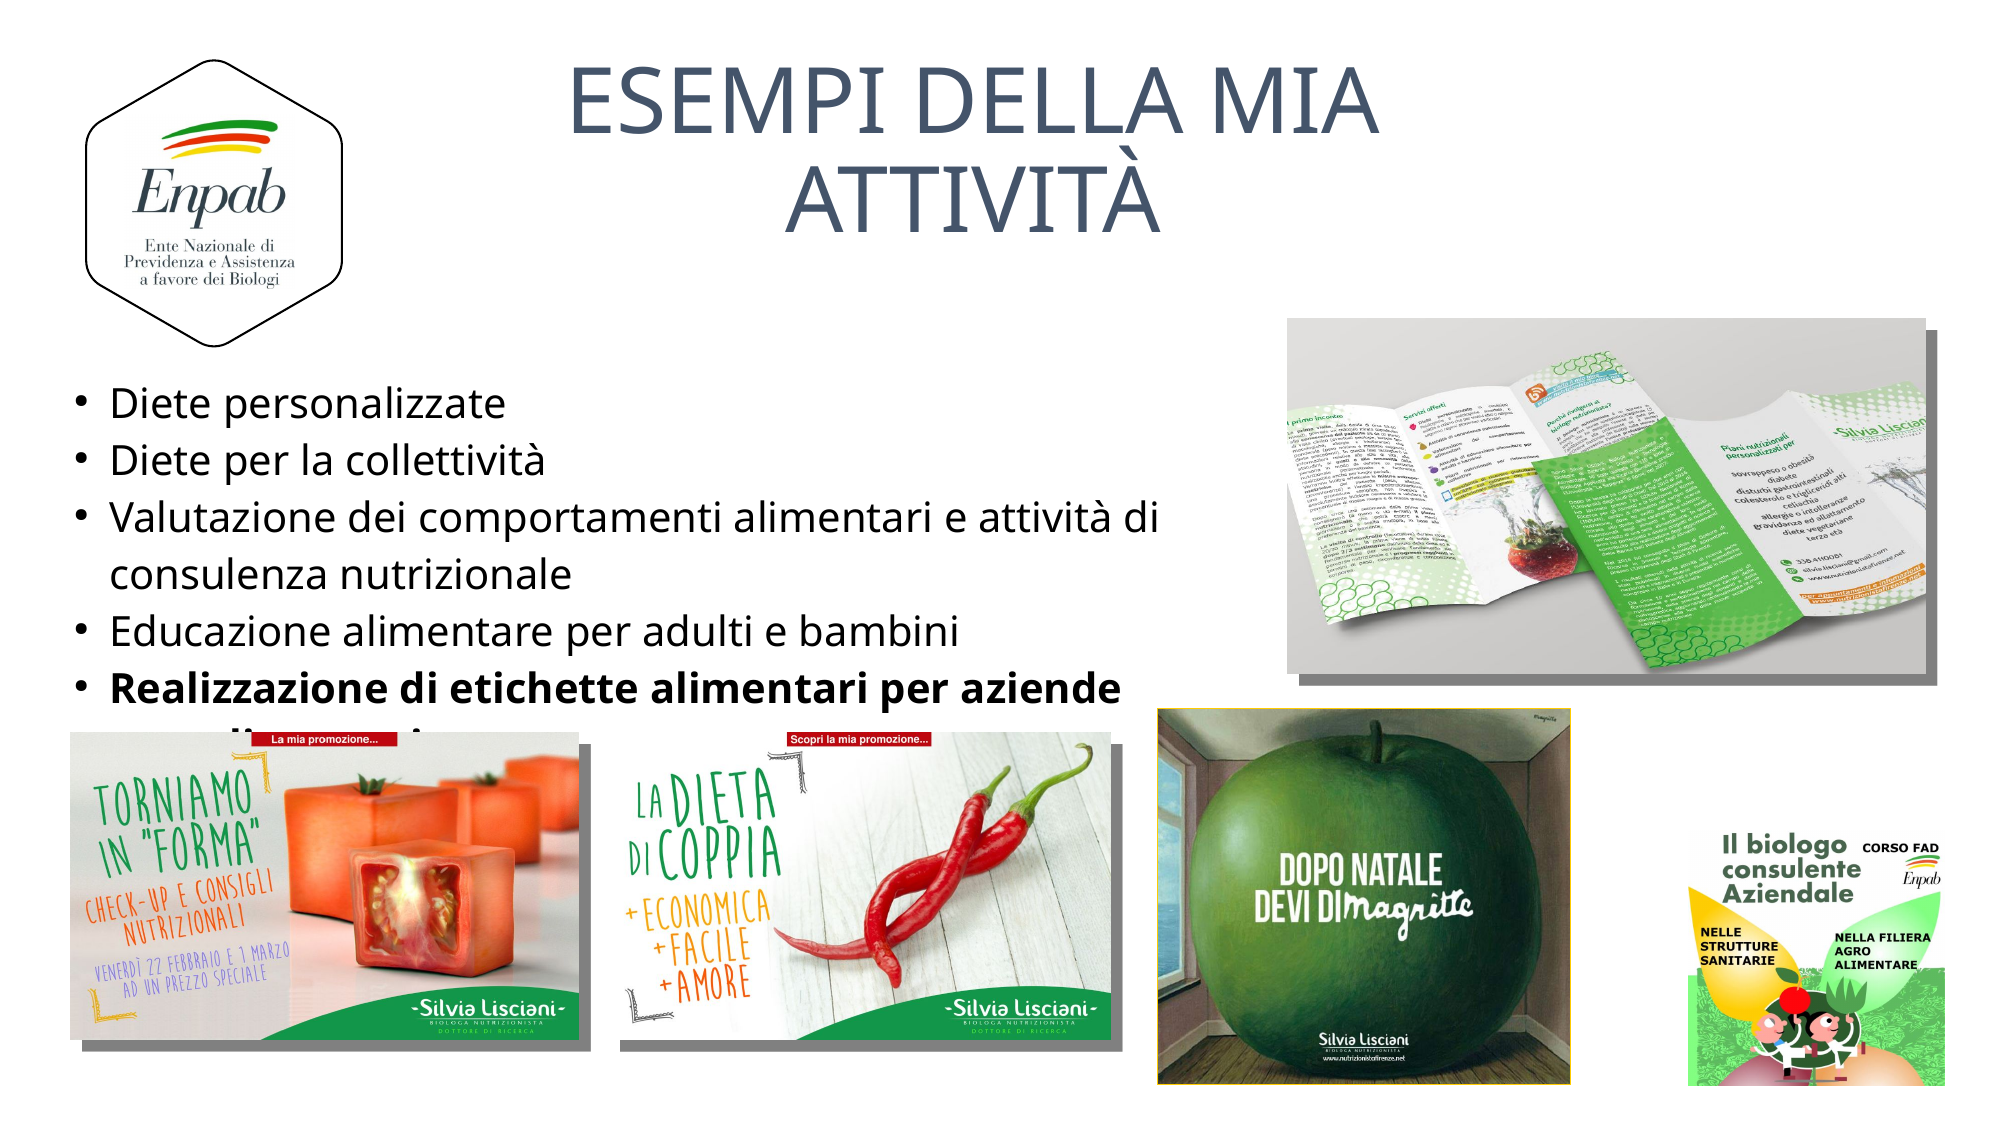

ESEMPI DELLA MIA ATTIVITÀ
Diete personalizzate
Diete per la collettività
Valutazione dei comportamenti alimentari e attività di consulenza nutrizionale
Educazione alimentare per adulti e bambini
Realizzazione di etichette alimentari per aziende agroalimentari